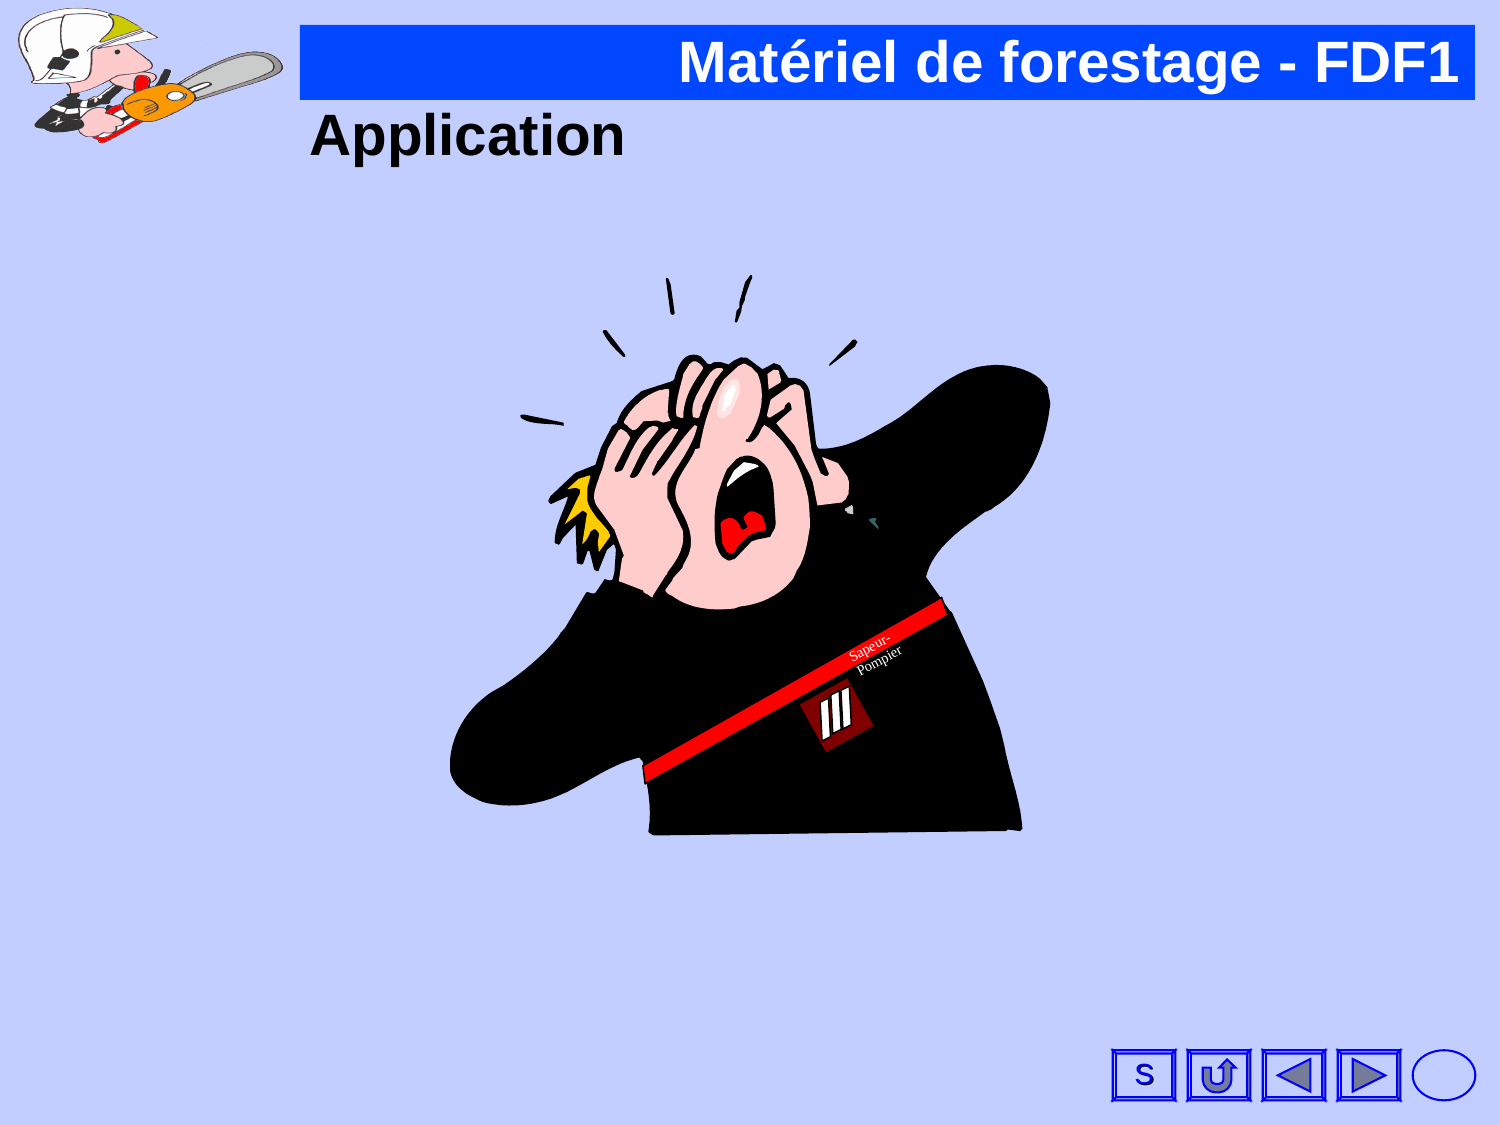

Matériel de forestage - FDF1
Application
Sapeur-Pompier
S